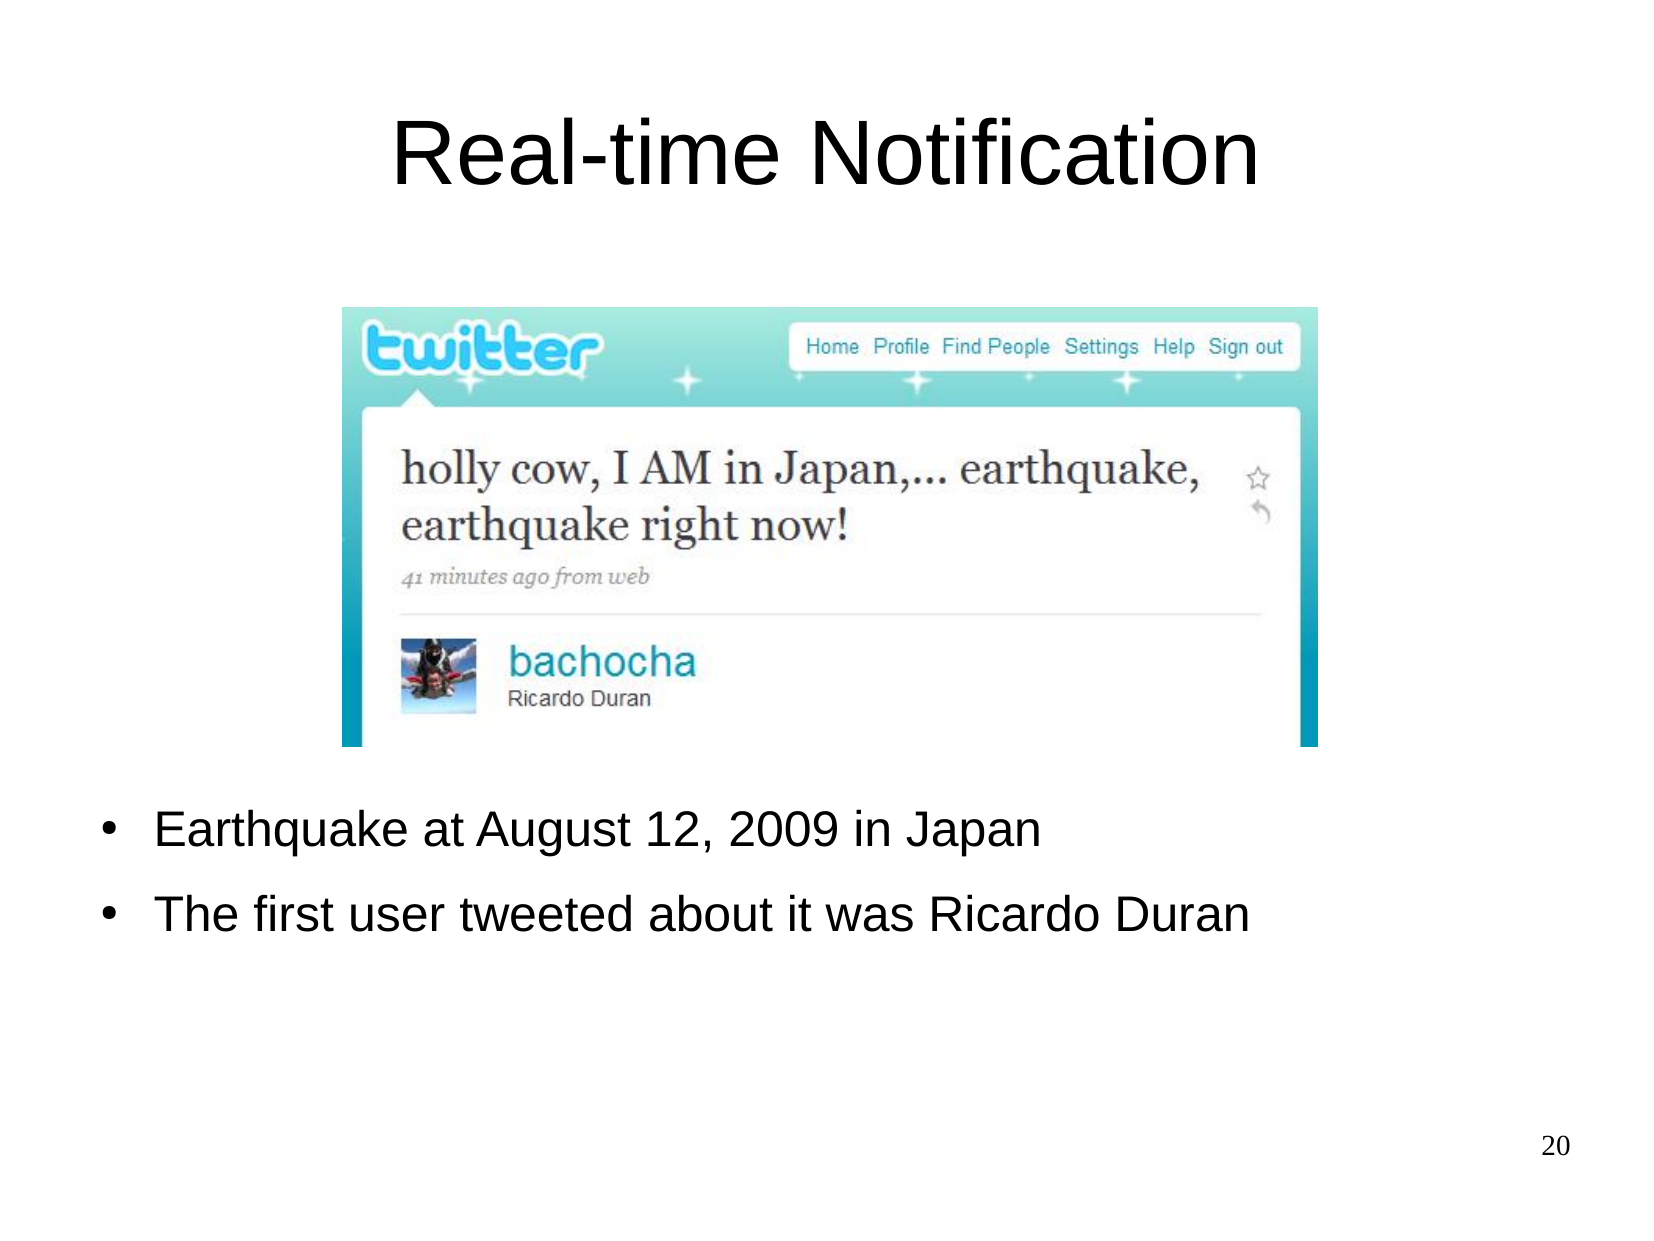

# Real-time Notification
Earthquake at August 12, 2009 in Japan
The ﬁrst user tweeted about it was Ricardo Duran
20